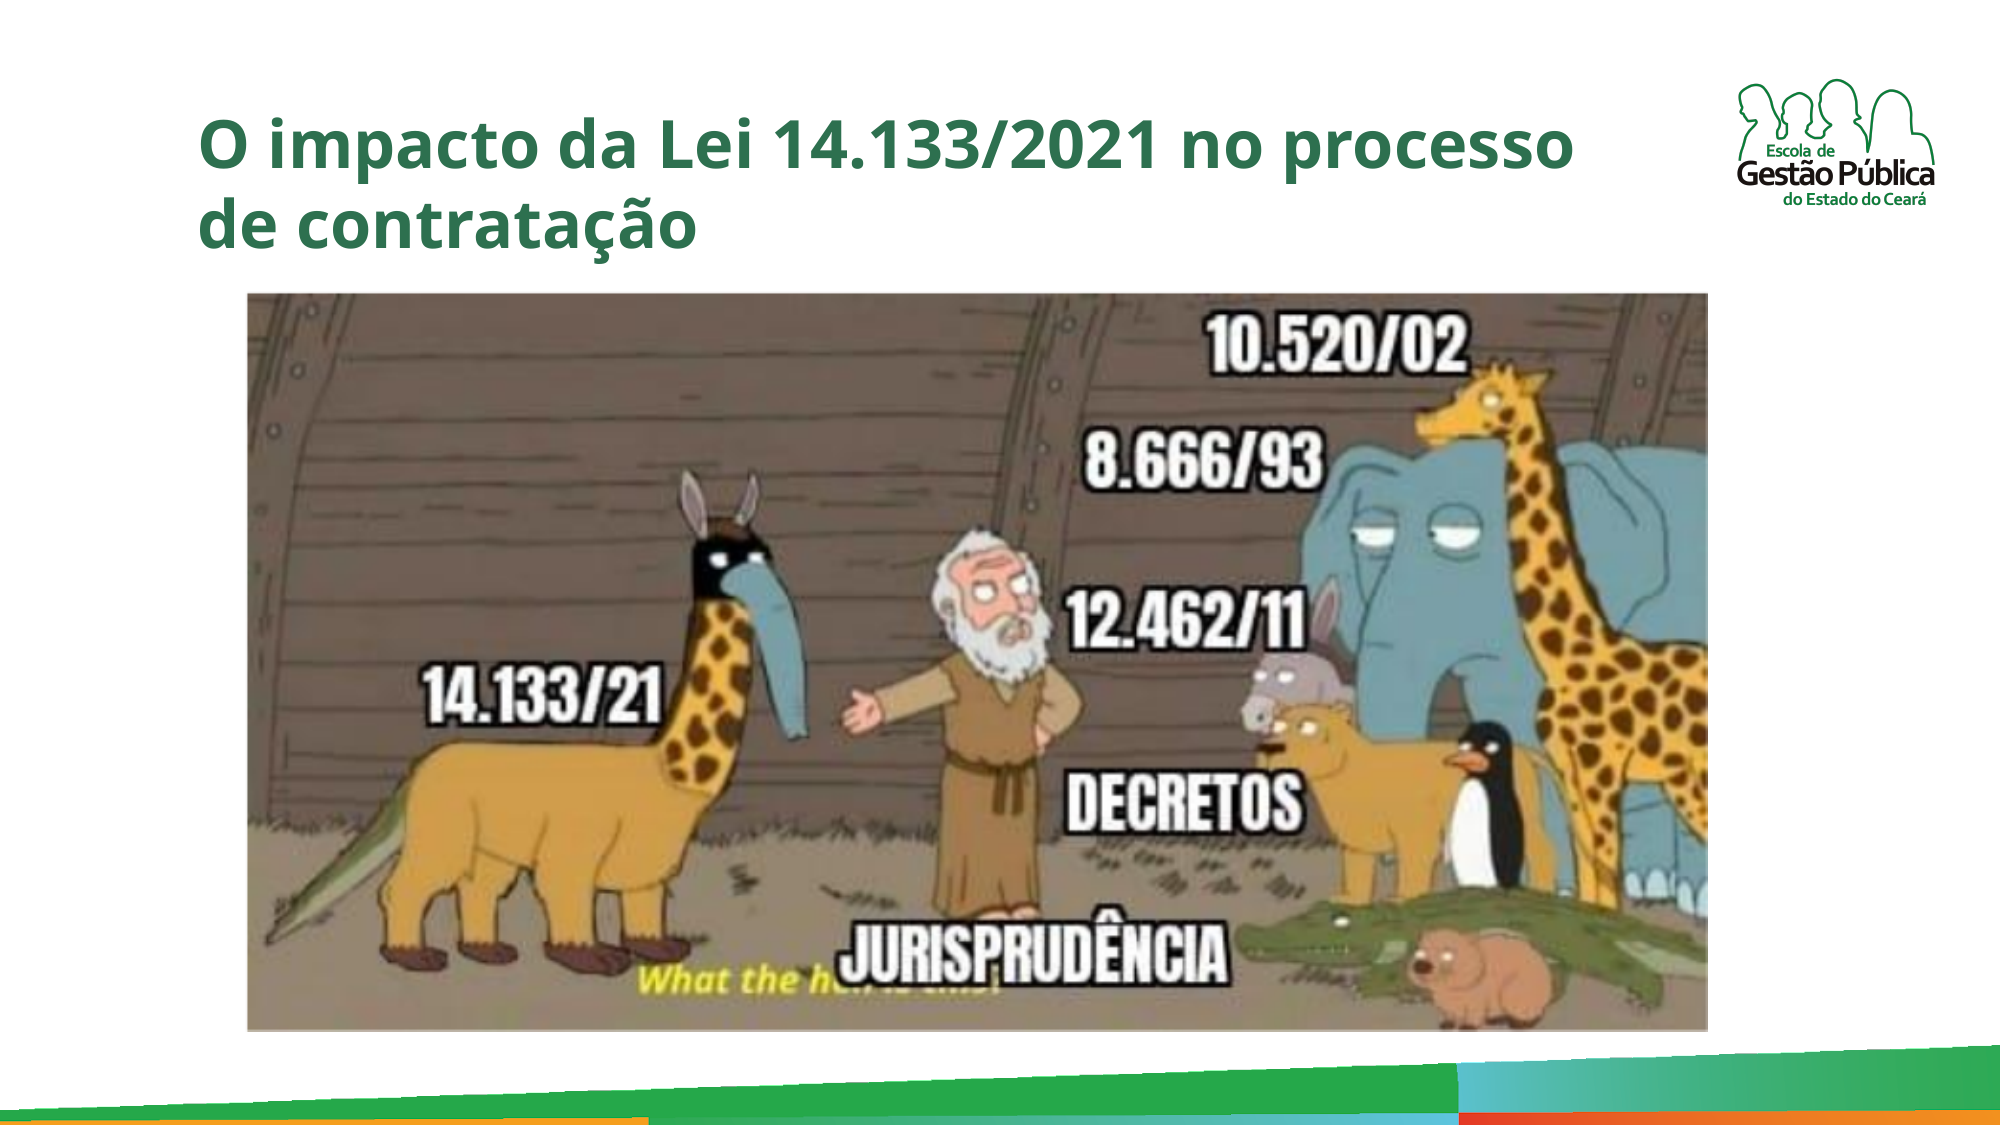

O impacto da Lei 14.133/2021 no processo de contratação